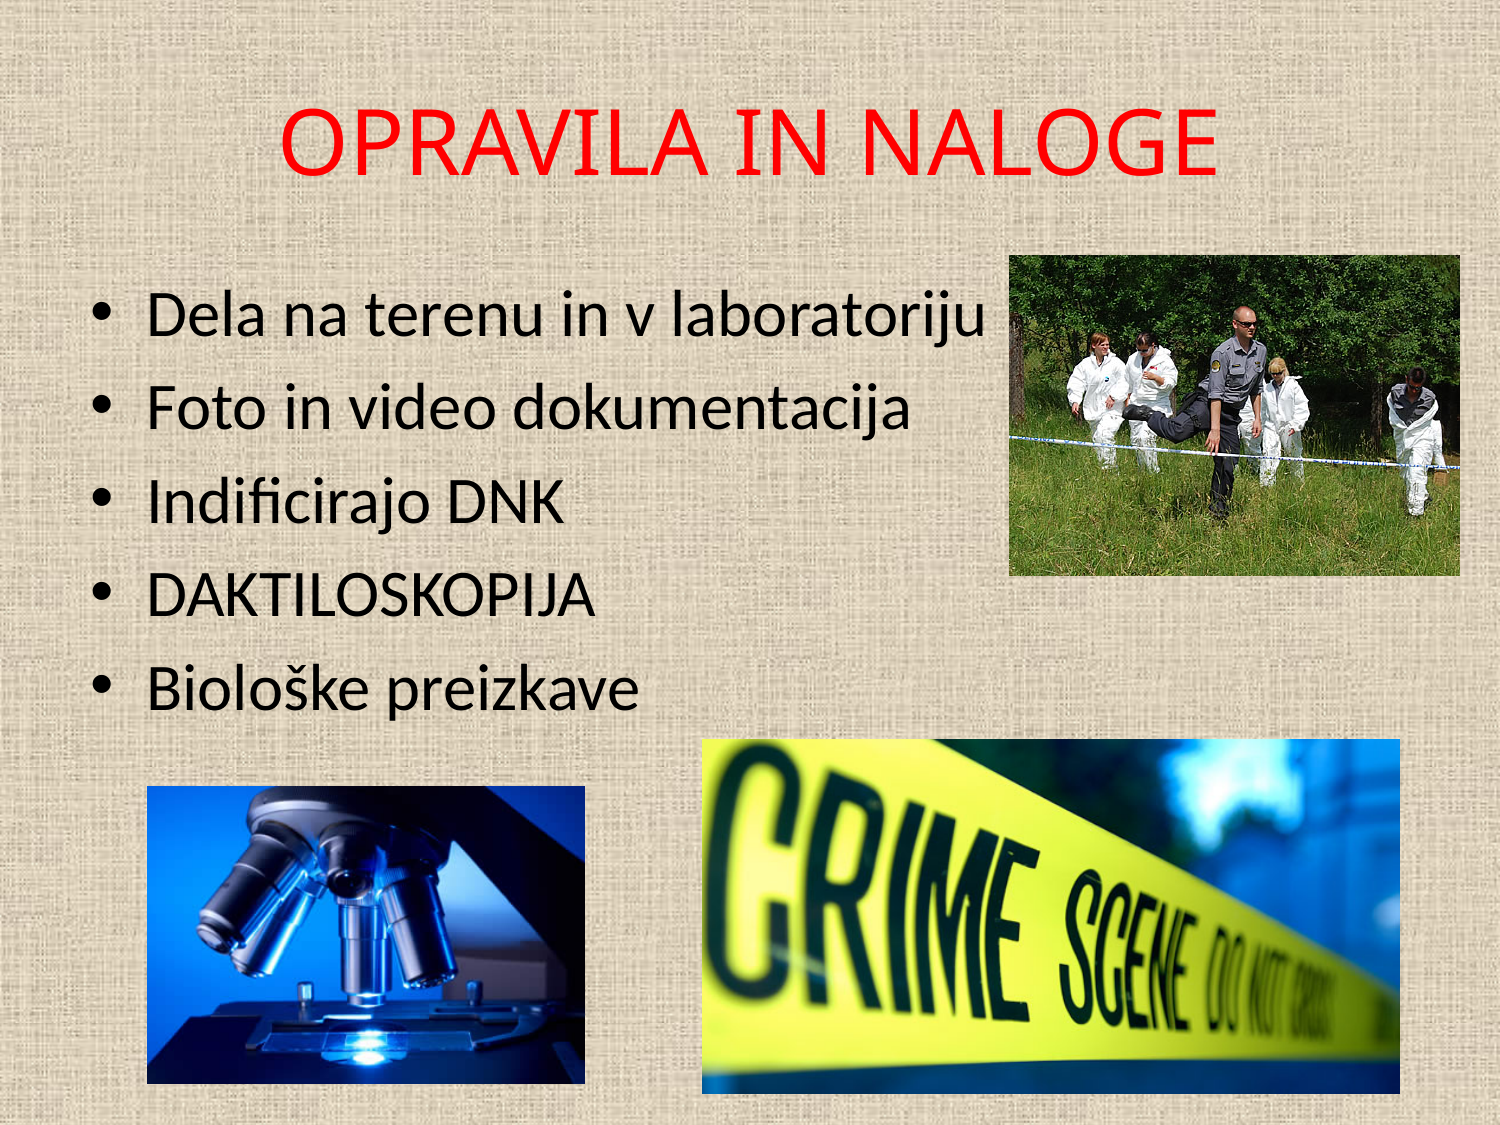

# OPRAVILA IN NALOGE
Dela na terenu in v laboratoriju
Foto in video dokumentacija
Indificirajo DNK
DAKTILOSKOPIJA
Biološke preizkave